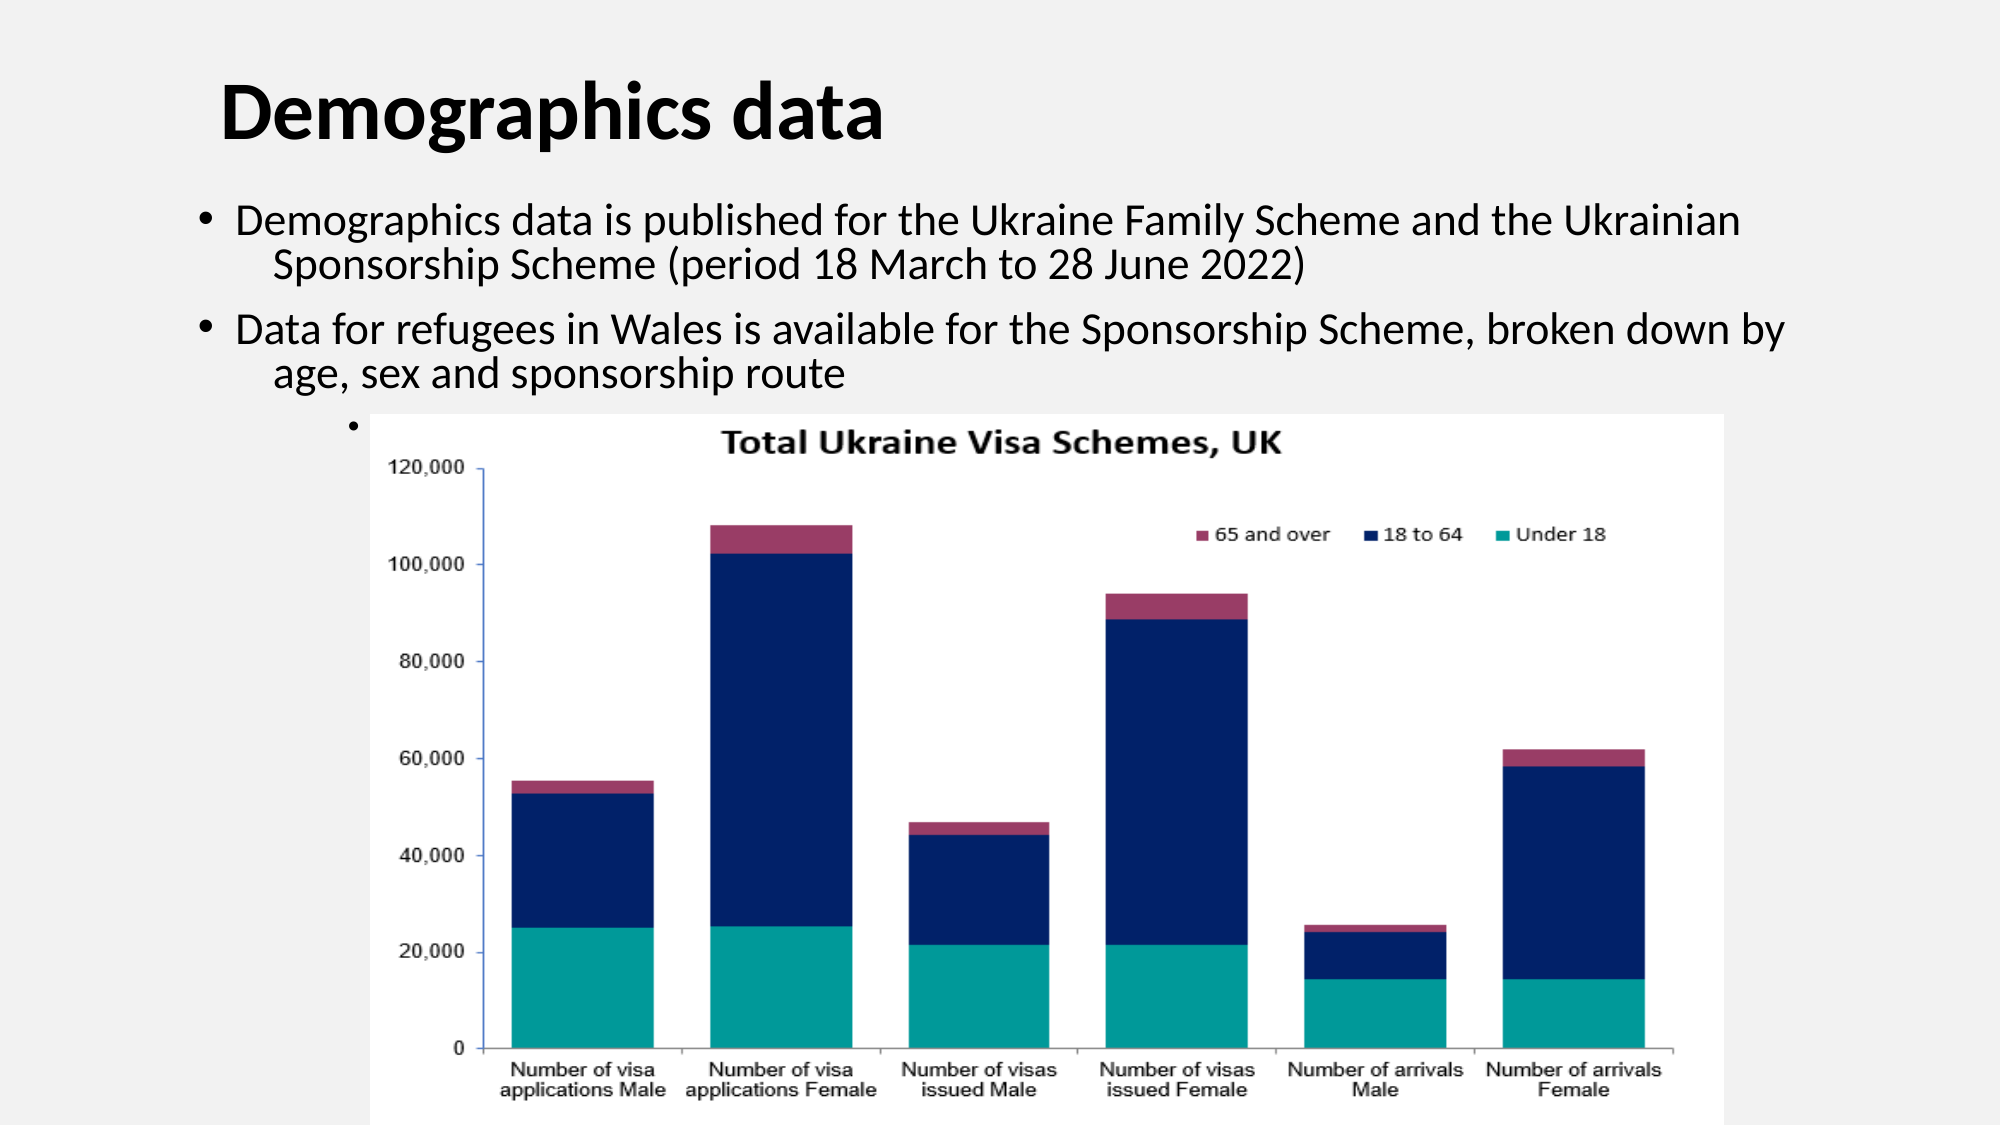

Demographics data
# Demographics data is published for the Ukraine Family Scheme and the Ukrainian Sponsorship Scheme (period 18 March to 28 June 2022)
Data for refugees in Wales is available for the Sponsorship Scheme, broken down by age, sex and sponsorship route